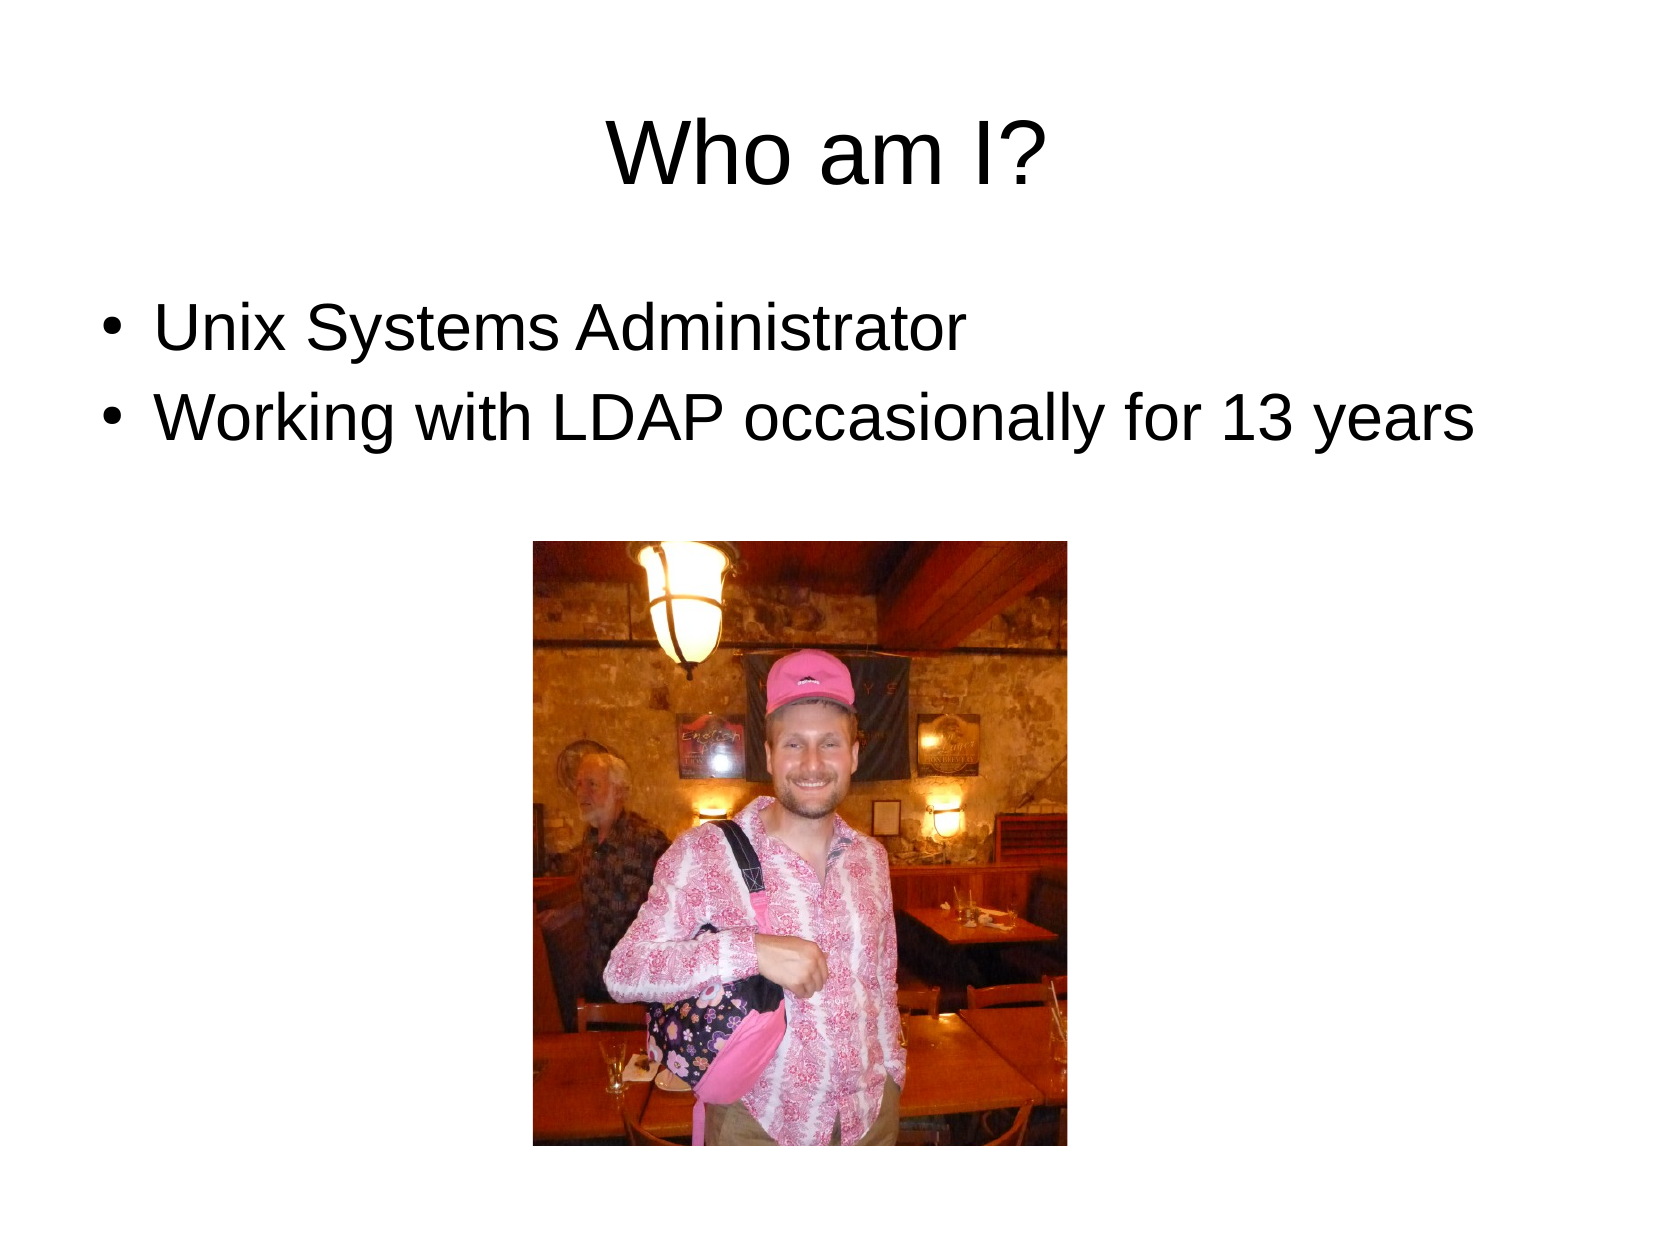

# Who am I?
Unix Systems Administrator
Working with LDAP occasionally for 13 years